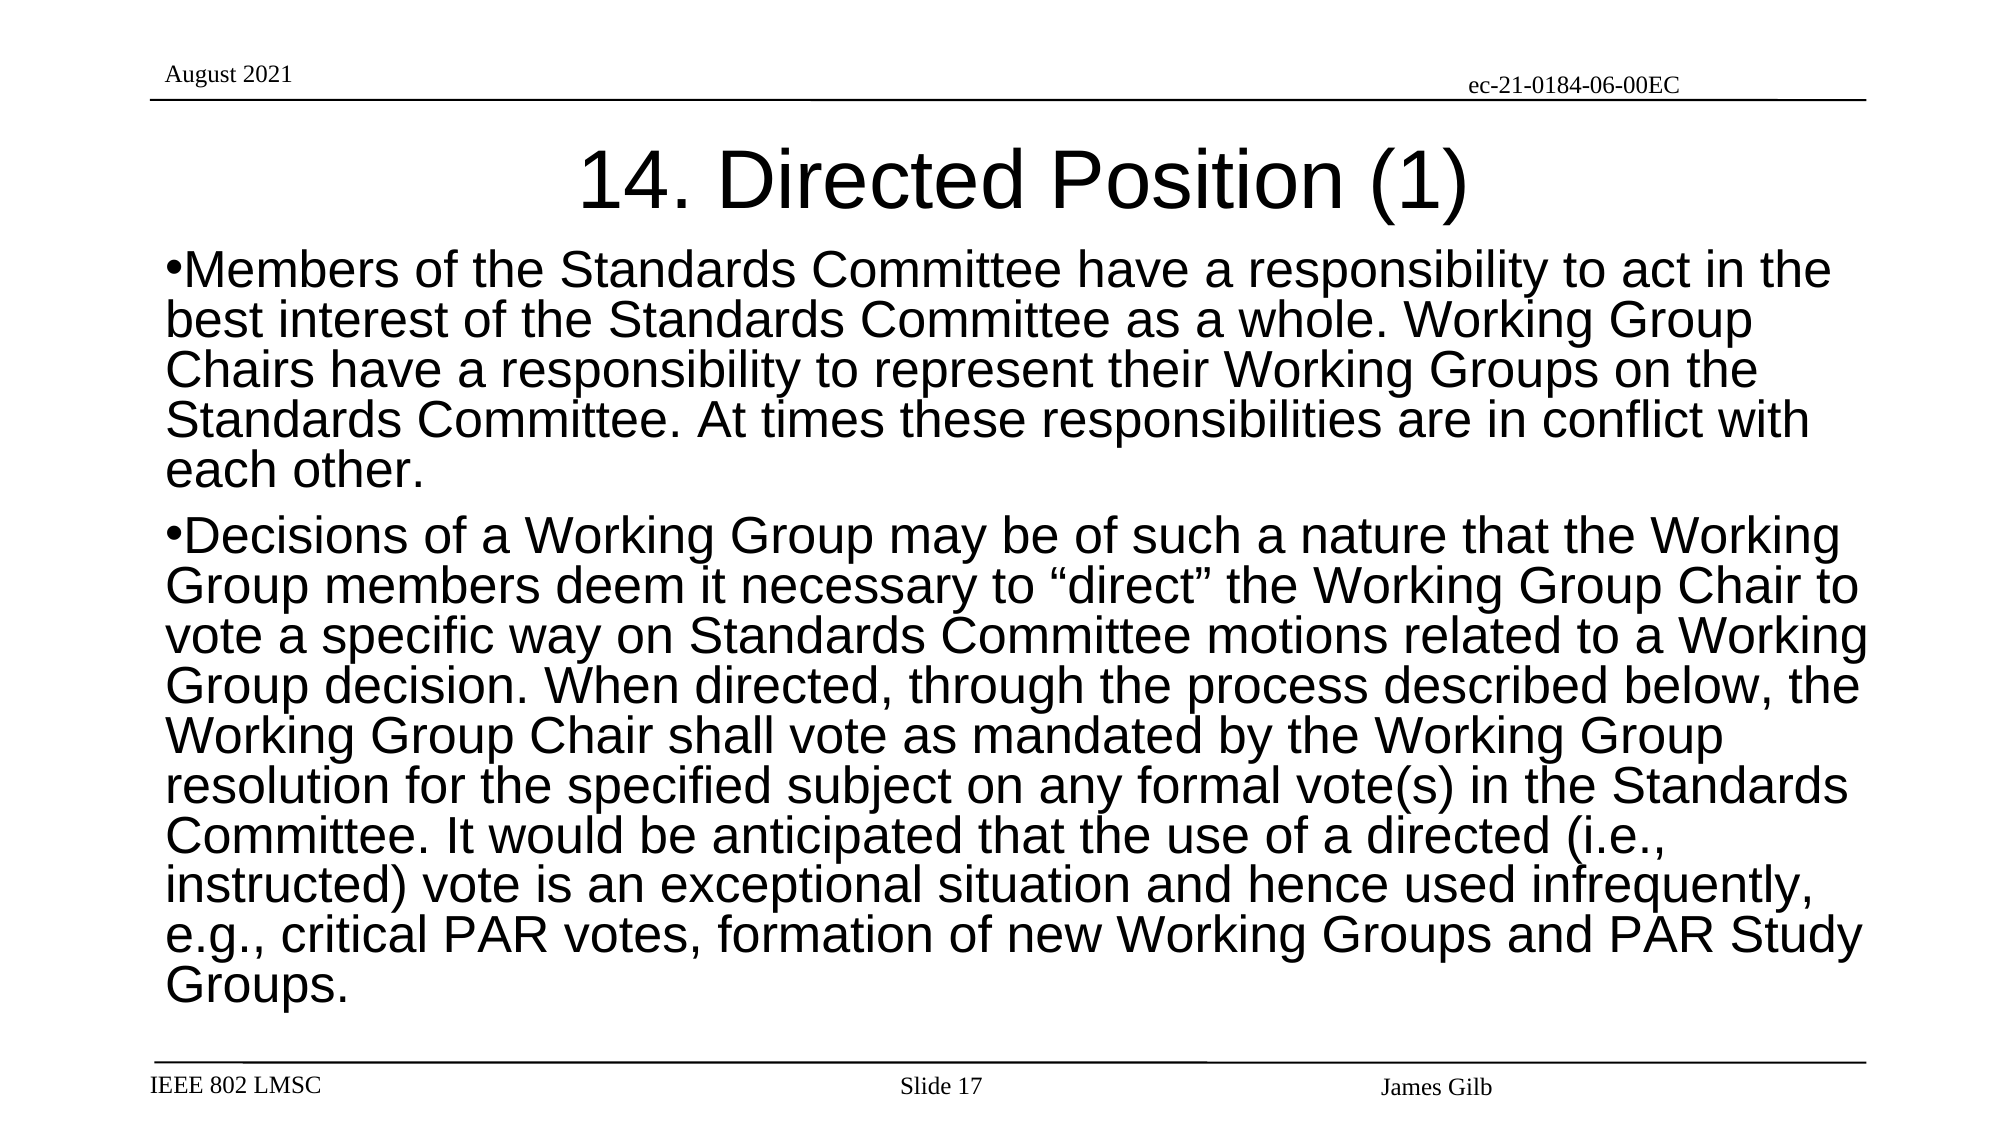

# 14. Directed Position (1)
Members of the Standards Committee have a responsibility to act in the best interest of the Standards Committee as a whole. Working Group Chairs have a responsibility to represent their Working Groups on the Standards Committee. At times these responsibilities are in conflict with each other.
Decisions of a Working Group may be of such a nature that the Working Group members deem it necessary to “direct” the Working Group Chair to vote a specific way on Standards Committee motions related to a Working Group decision. When directed, through the process described below, the Working Group Chair shall vote as mandated by the Working Group resolution for the specified subject on any formal vote(s) in the Standards Committee. It would be anticipated that the use of a directed (i.e., instructed) vote is an exceptional situation and hence used infrequently, e.g., critical PAR votes, formation of new Working Groups and PAR Study Groups.
Slide 17